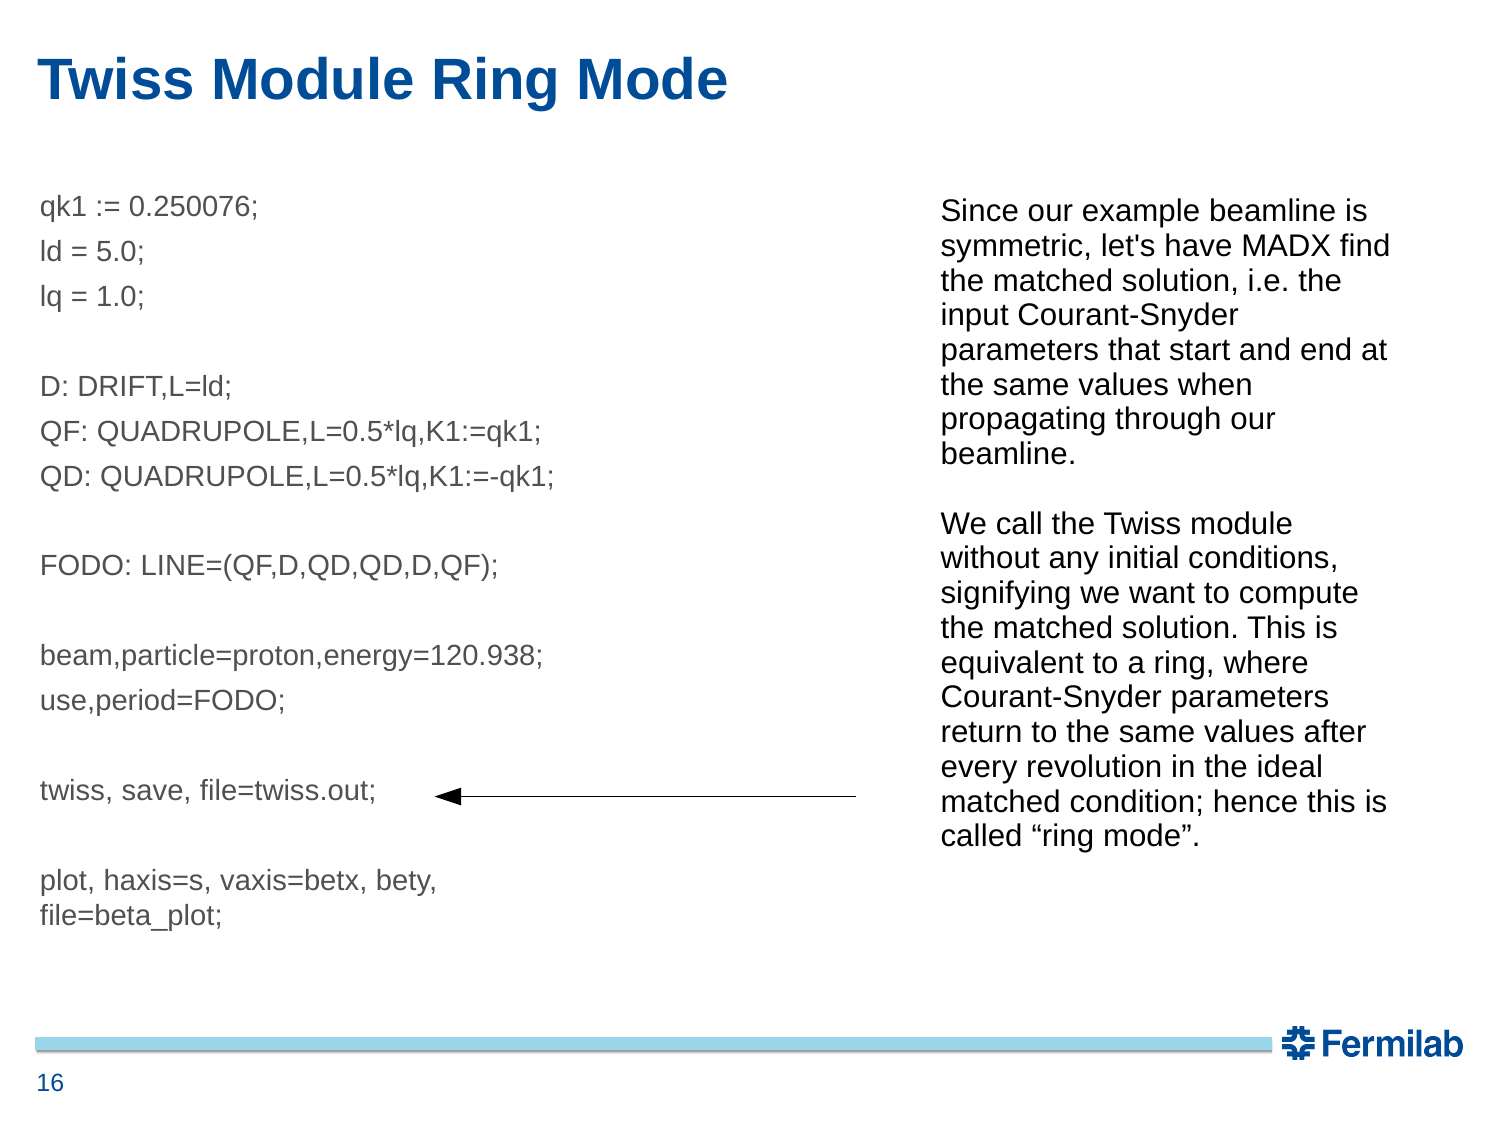

# Twiss Module Ring Mode
Since our example beamline is symmetric, let's have MADX find the matched solution, i.e. the input Courant-Snyder parameters that start and end at the same values when propagating through our beamline.
We call the Twiss module without any initial conditions, signifying we want to compute the matched solution. This is equivalent to a ring, where Courant-Snyder parameters return to the same values after every revolution in the ideal matched condition; hence this is called “ring mode”.
qk1 := 0.250076;
ld = 5.0;
lq = 1.0;
D: DRIFT,L=ld;
QF: QUADRUPOLE,L=0.5*lq,K1:=qk1;
QD: QUADRUPOLE,L=0.5*lq,K1:=-qk1;
FODO: LINE=(QF,D,QD,QD,D,QF);
beam,particle=proton,energy=120.938;
use,period=FODO;
twiss, save, file=twiss.out;
plot, haxis=s, vaxis=betx, bety, file=beta_plot;